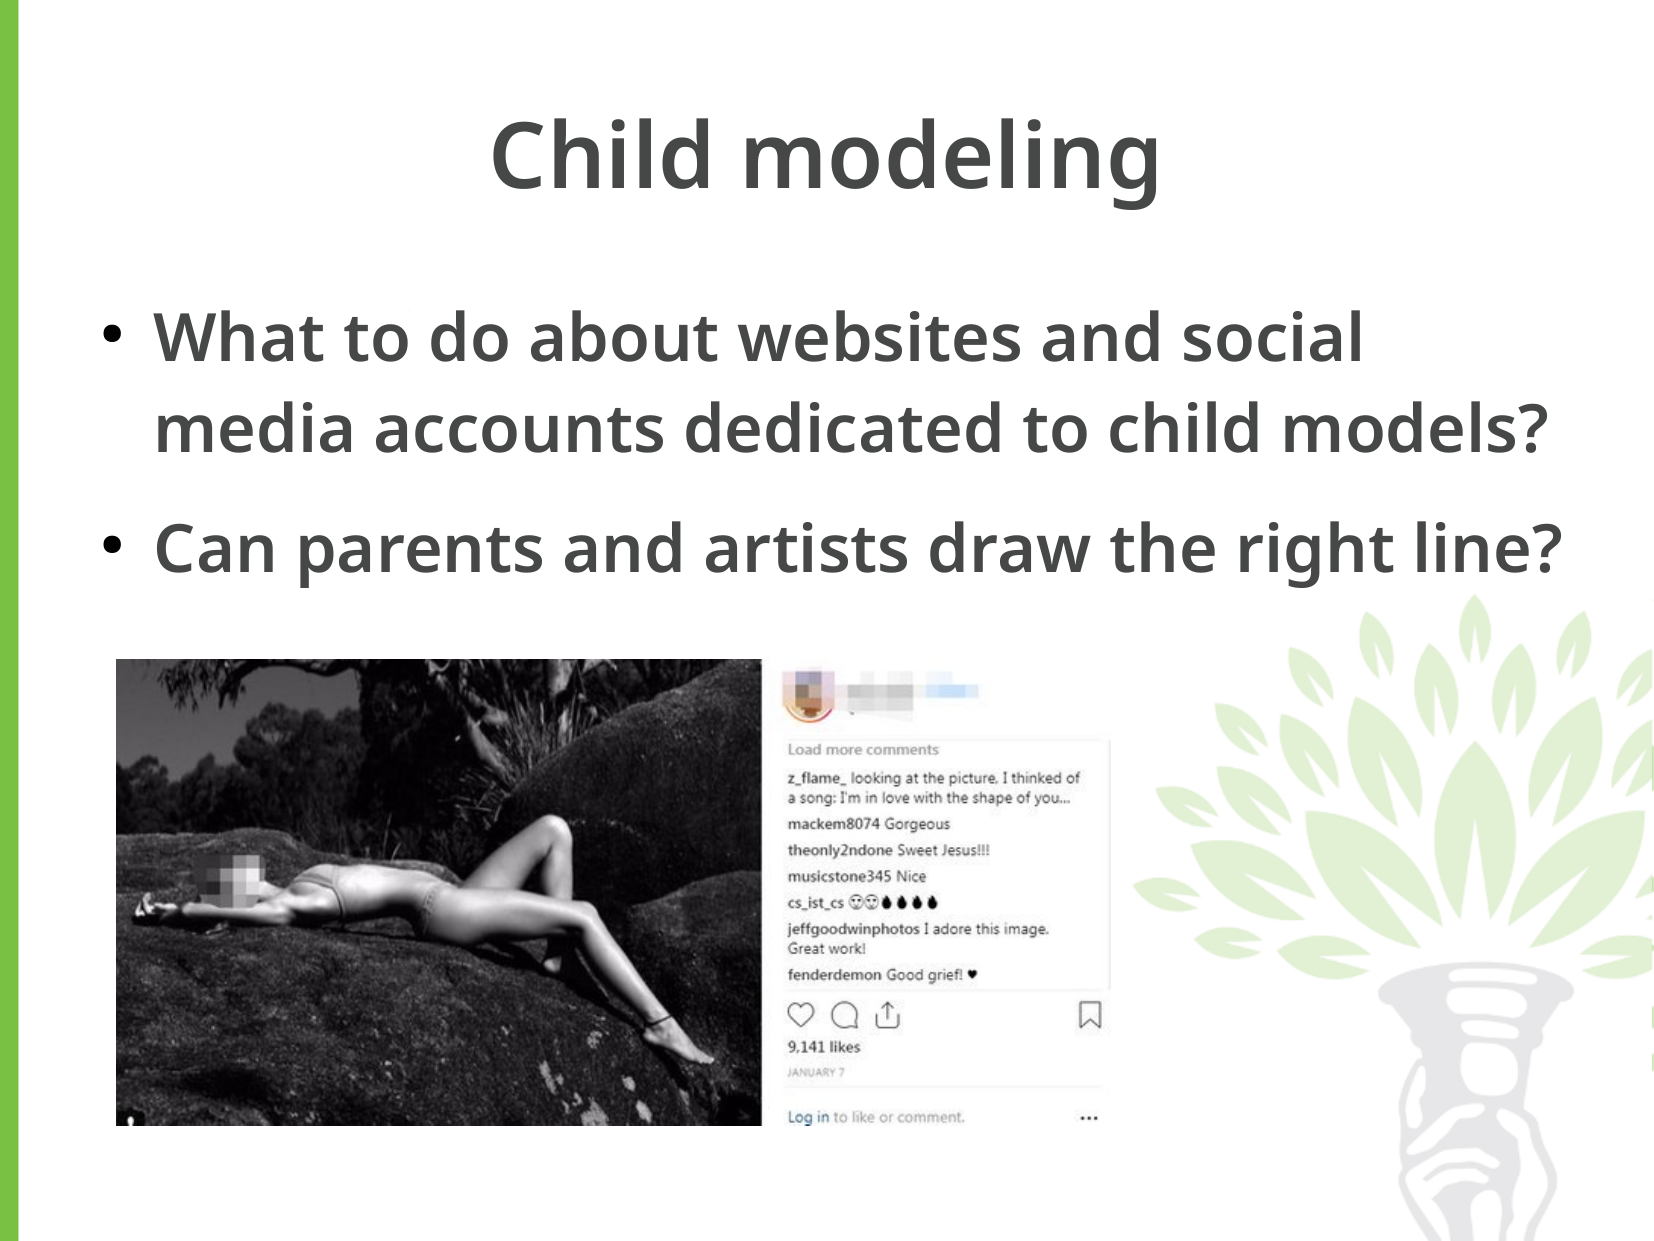

# Child modeling
What to do about websites and social media accounts dedicated to child models?
Can parents and artists draw the right line?